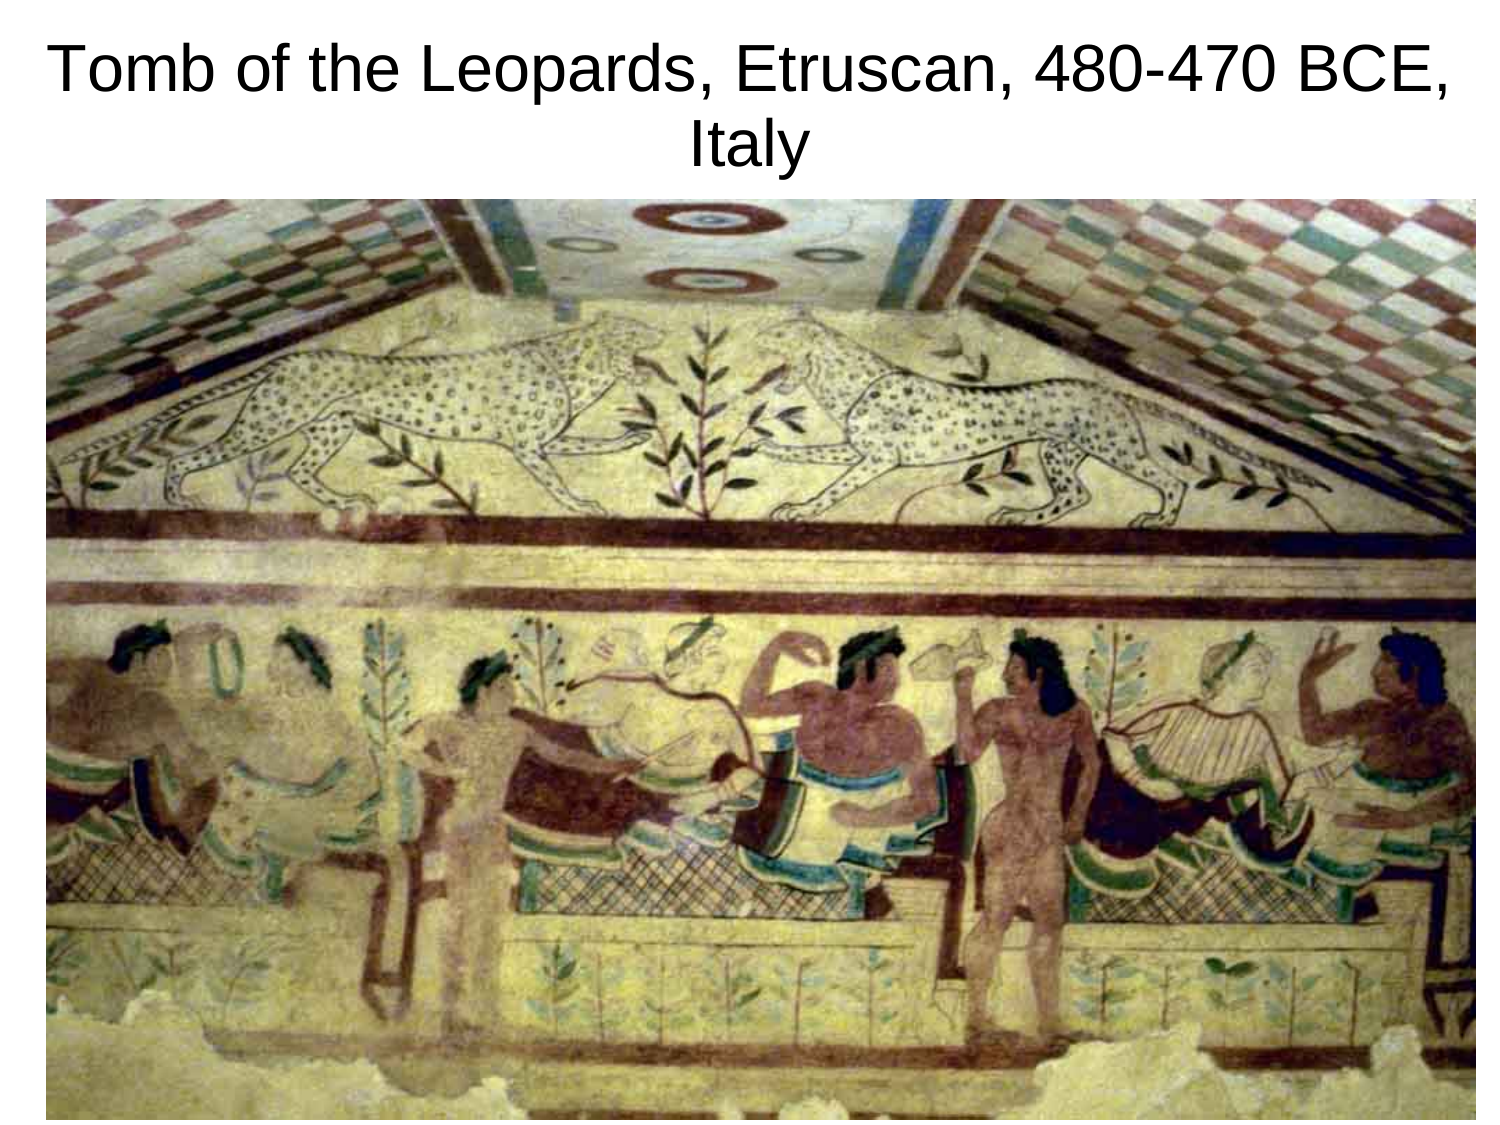

# Tomb of the Leopards, Etruscan, 480-470 BCE, Italy